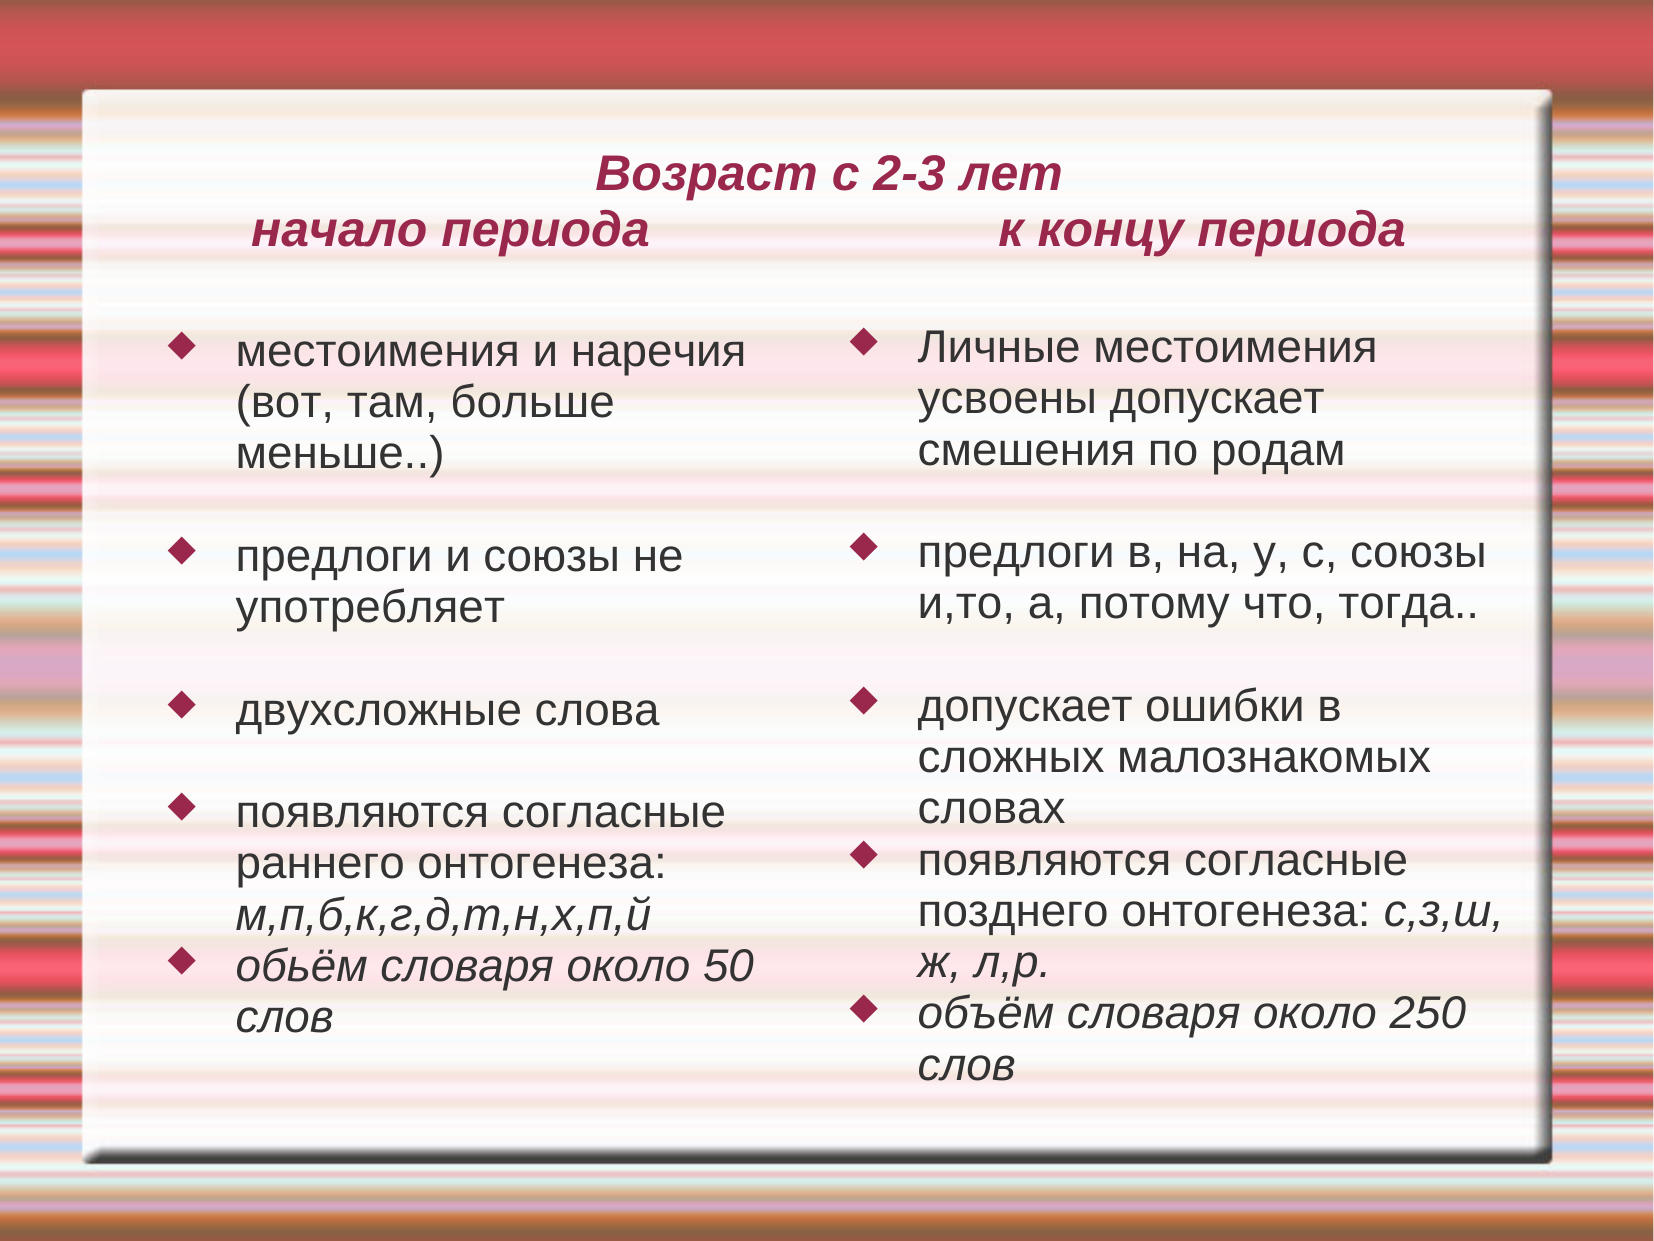

# Возраст с 2-3 лет начало периода к концу периода
Личные местоимения усвоены допускает смешения по родам
предлоги в, на, у, с, союзы и,то, а, потому что, тогда..
допускает ошибки в сложных малознакомых словах
появляются согласные
позднего онтогенеза: с,з,ш,
ж, л,р.
объём словаря около 250 слов
местоимения и наречия
(вот, там, больше меньше..)
предлоги и союзы не употребляет
двухсложные слова
появляются согласные раннего онтогенеза:
м,п,б,к,г,д,т,н,х,п,й
обьём словаря около 50 слов